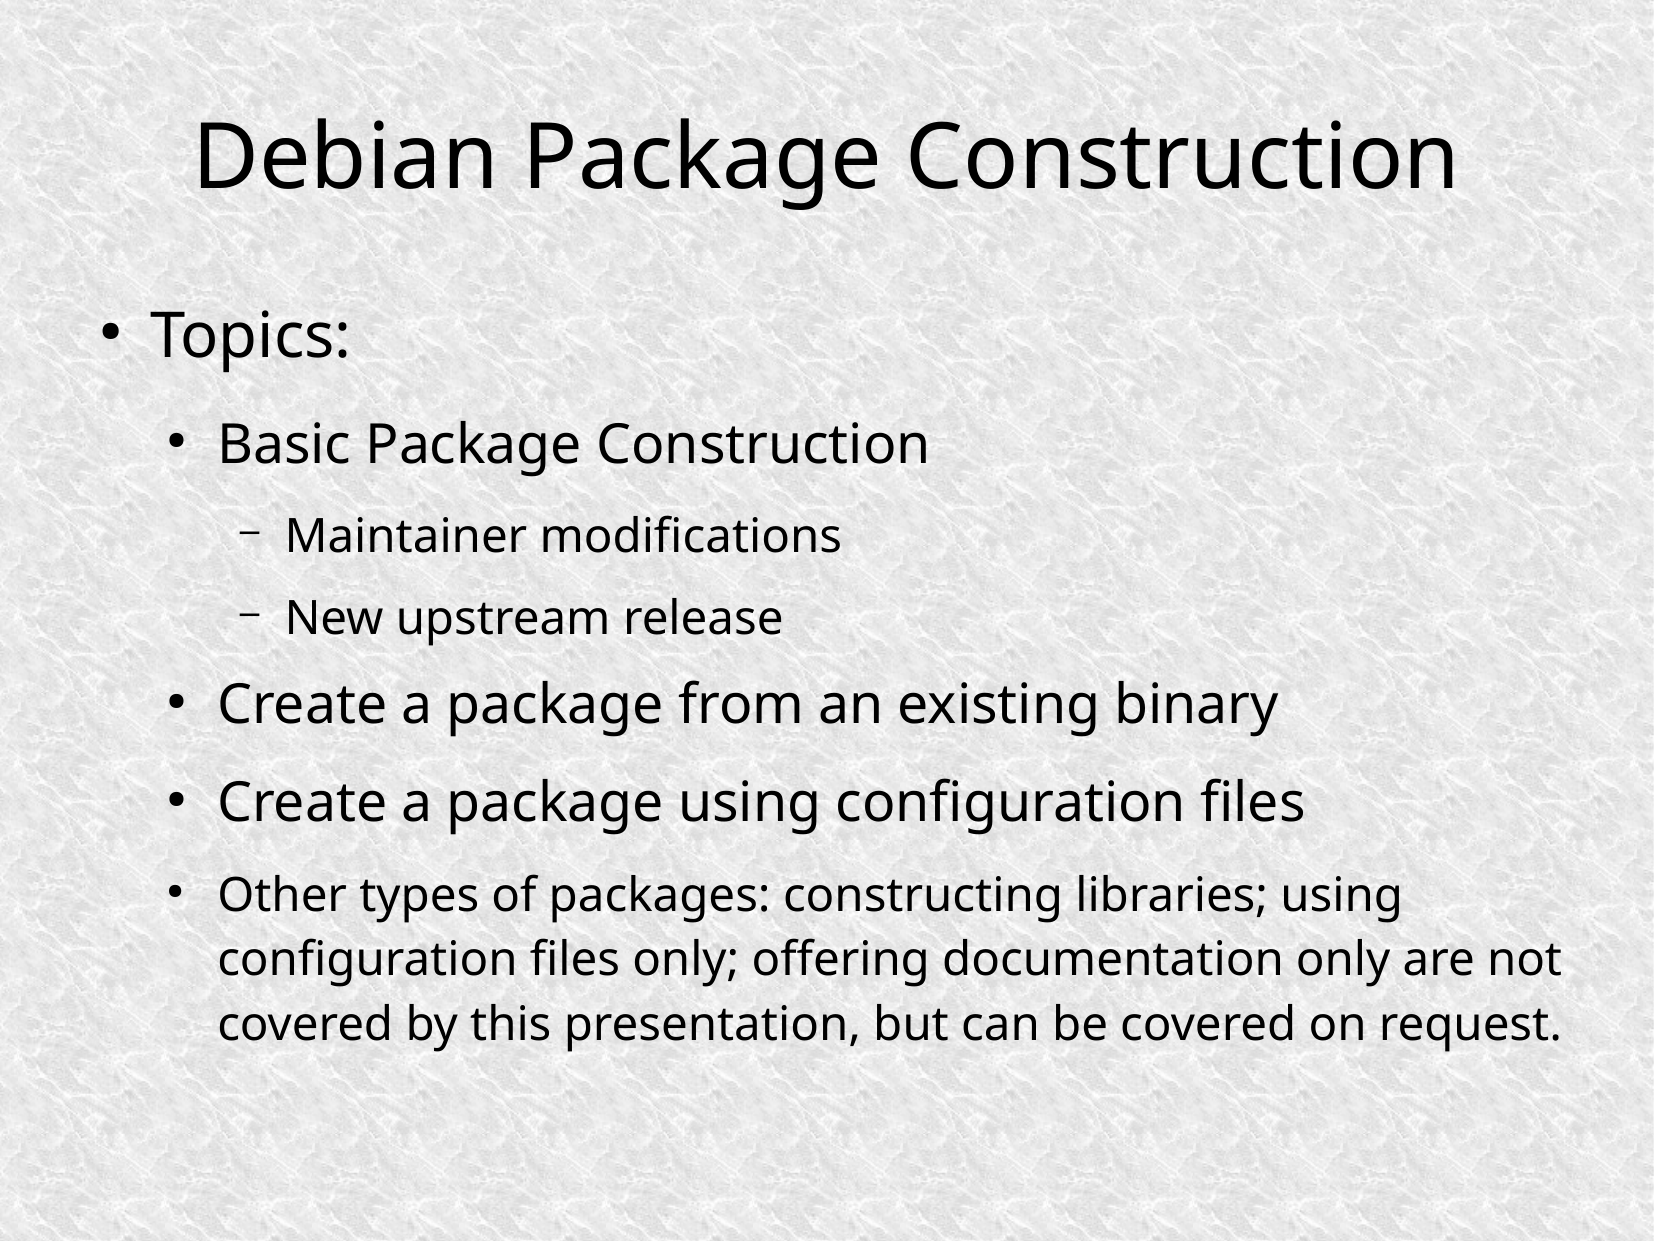

# Debian Package Construction
Topics:
Basic Package Construction
Maintainer modifications
New upstream release
Create a package from an existing binary
Create a package using configuration files
Other types of packages: constructing libraries; using configuration files only; offering documentation only are not covered by this presentation, but can be covered on request.